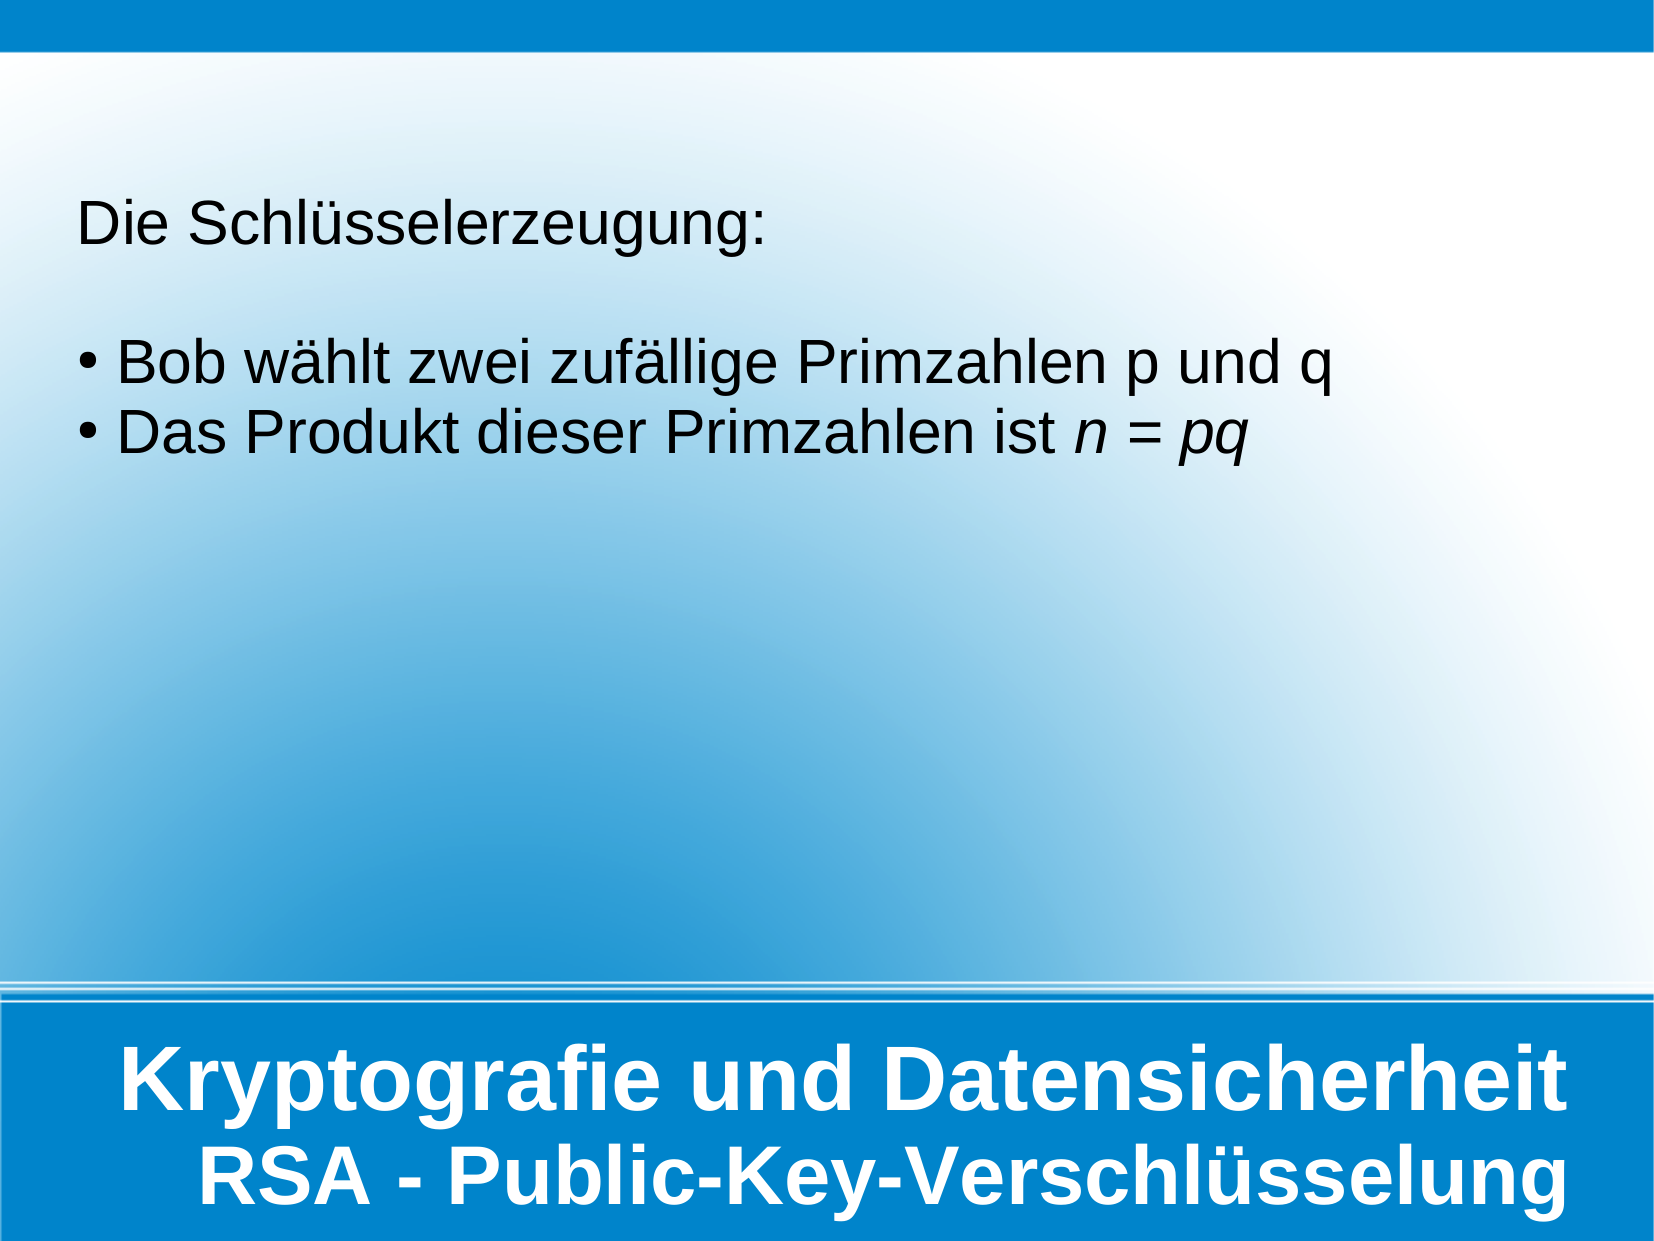

Die Schlüsselerzeugung:
 Bob wählt zwei zufällige Primzahlen p und q
 Das Produkt dieser Primzahlen ist n = pq
# Kryptografie und Datensicherheit RSA - Public-Key-Verschlüsselung